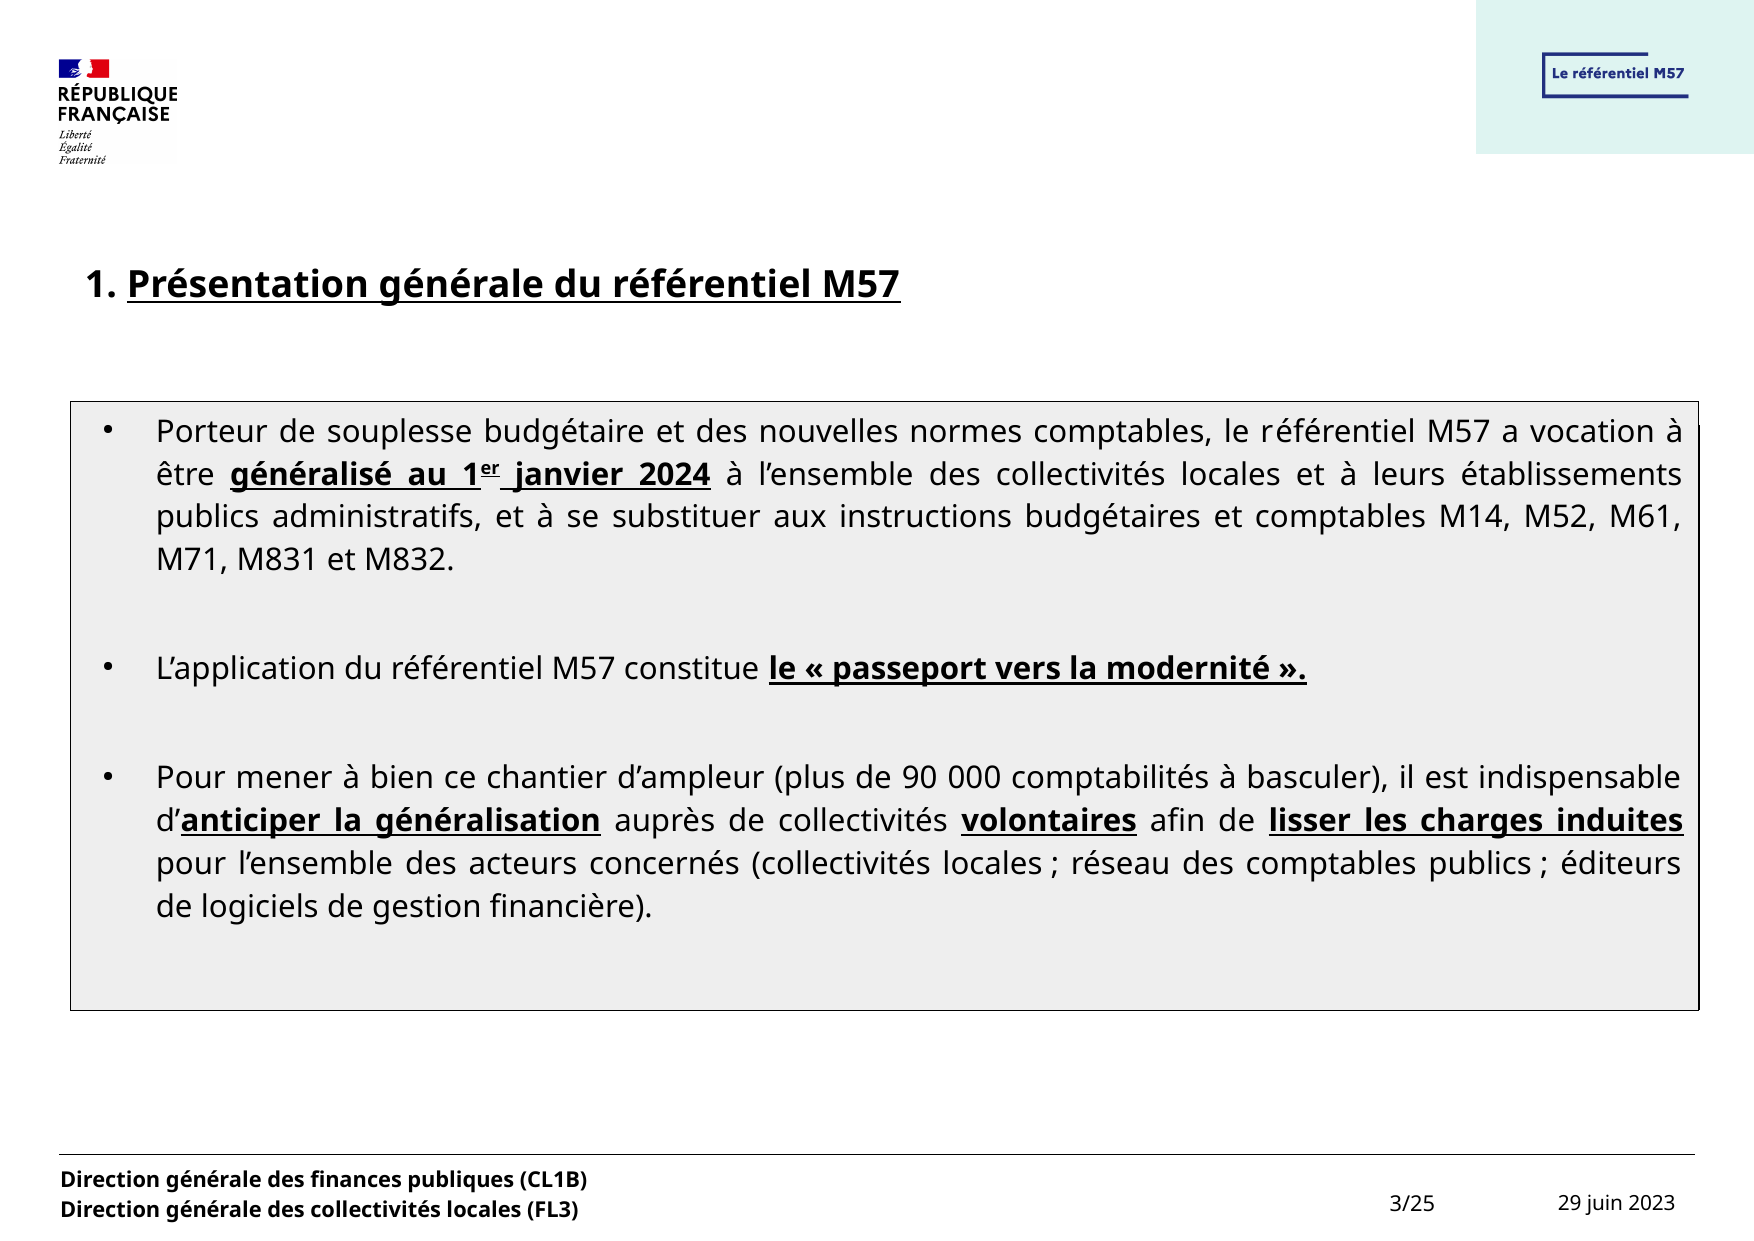

1. Présentation générale du référentiel M57
Porteur de souplesse budgétaire et des nouvelles normes comptables, le référentiel M57 a vocation à être généralisé au 1er janvier 2024 à l’ensemble des collectivités locales et à leurs établissements publics administratifs, et à se substituer aux instructions budgétaires et comptables M14, M52, M61, M71, M831 et M832.
L’application du référentiel M57 constitue le « passeport vers la modernité ».
Pour mener à bien ce chantier d’ampleur (plus de 90 000 comptabilités à basculer), il est indispensable d’anticiper la généralisation auprès de collectivités volontaires afin de lisser les charges induites pour l’ensemble des acteurs concernés (collectivités locales ; réseau des comptables publics ; éditeurs de logiciels de gestion financière).
| |
| --- |